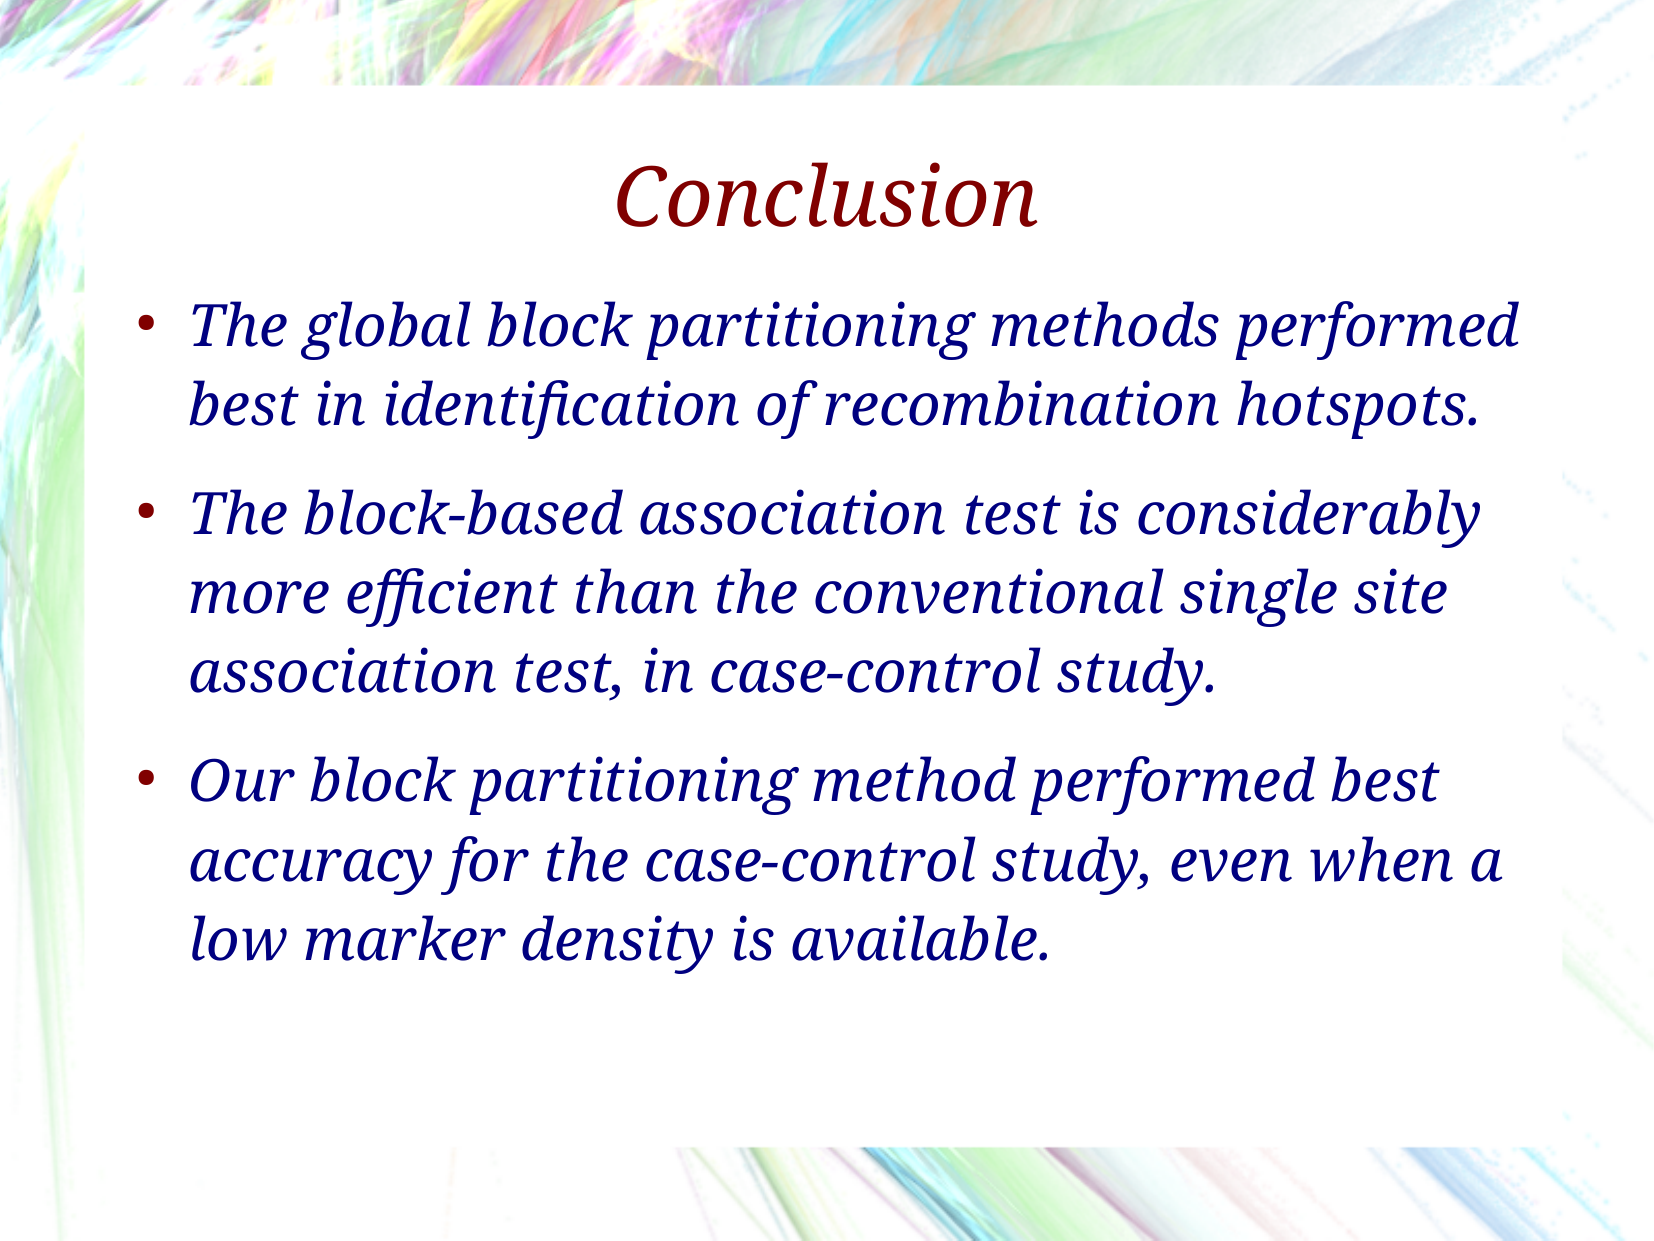

# Conclusion
The global block partitioning methods performed best in identification of recombination hotspots.
The block-based association test is considerably more efficient than the conventional single site association test, in case-control study.
Our block partitioning method performed best accuracy for the case-control study, even when a low marker density is available.